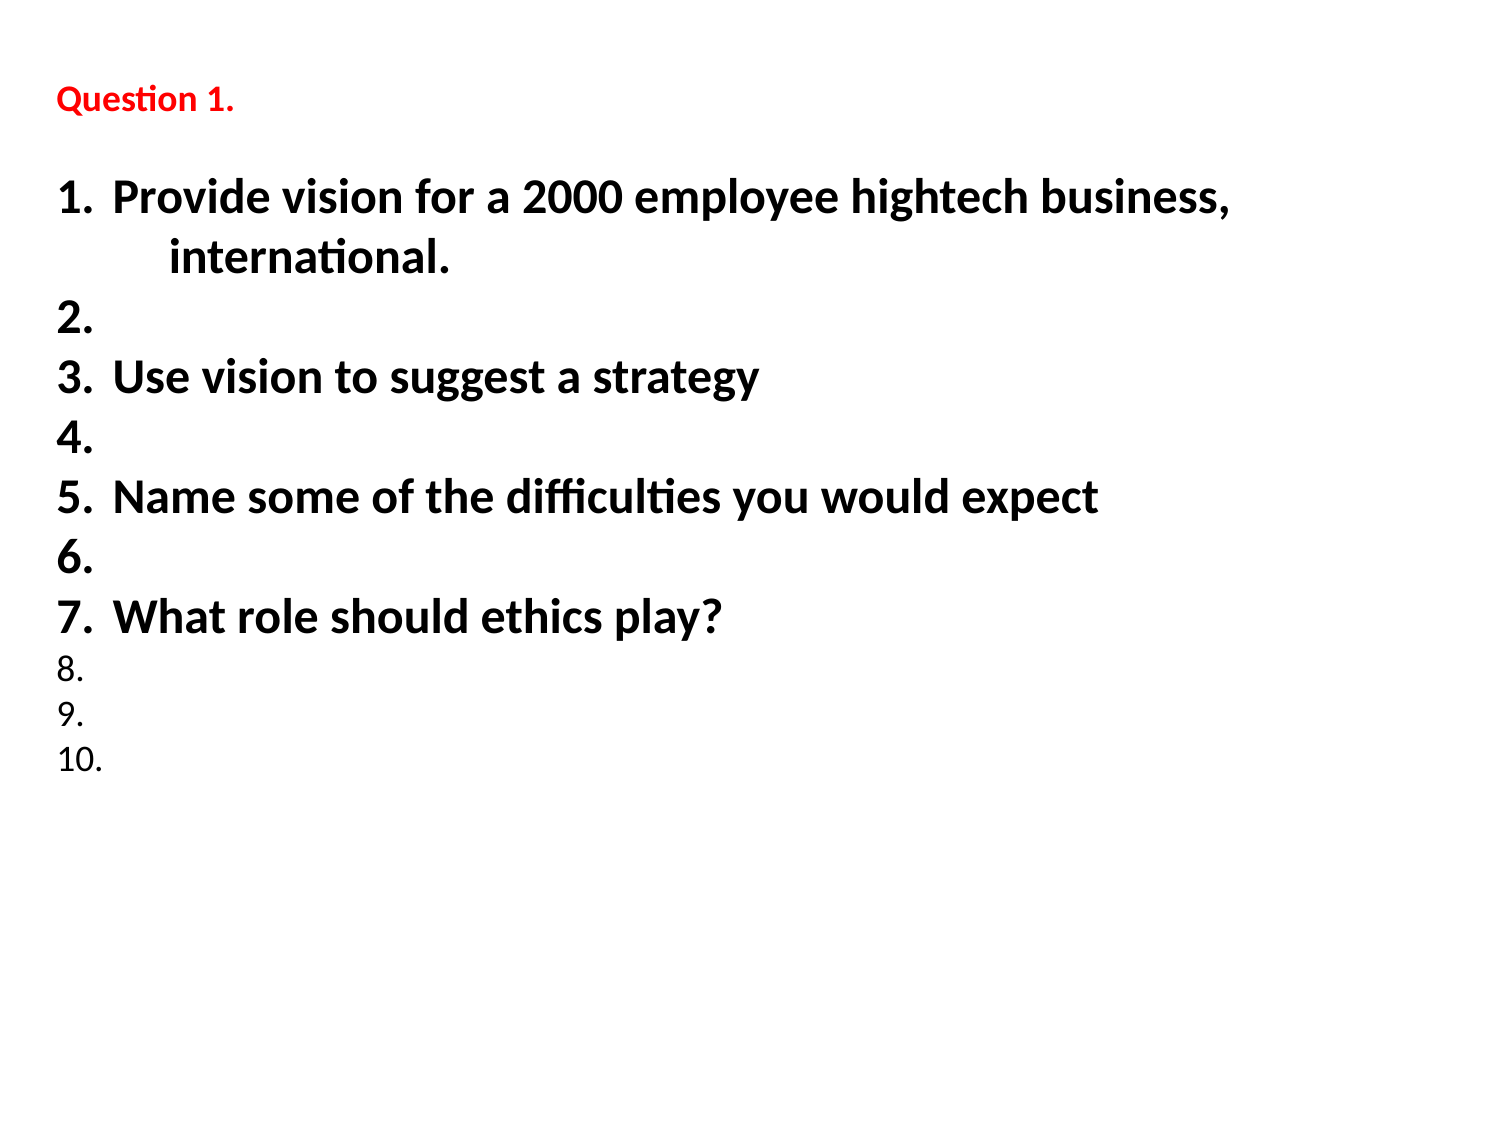

Question 1.
Provide vision for a 2000 employee hightech business, international.
Use vision to suggest a strategy
Name some of the difficulties you would expect
What role should ethics play?